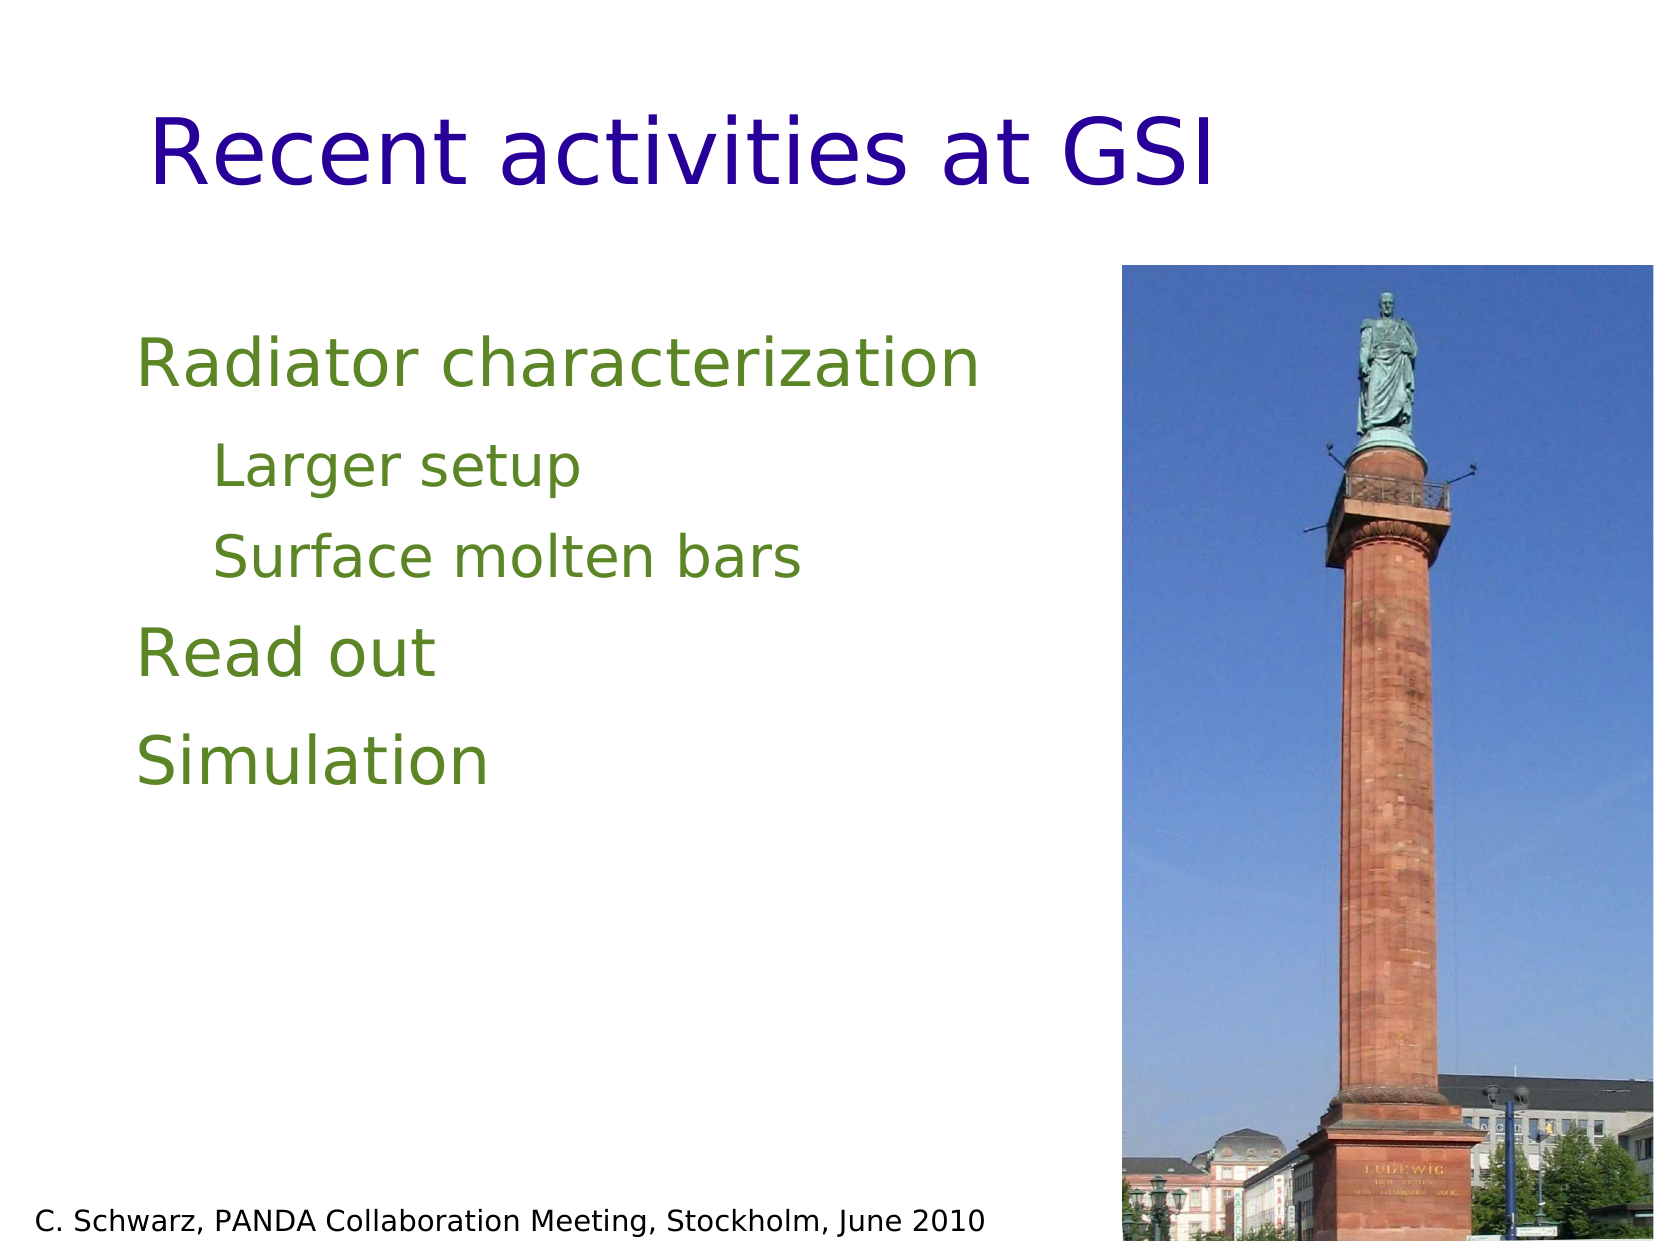

# Recent activities at GSI
Radiator characterization
Larger setup
Surface molten bars
Read out
Simulation
1